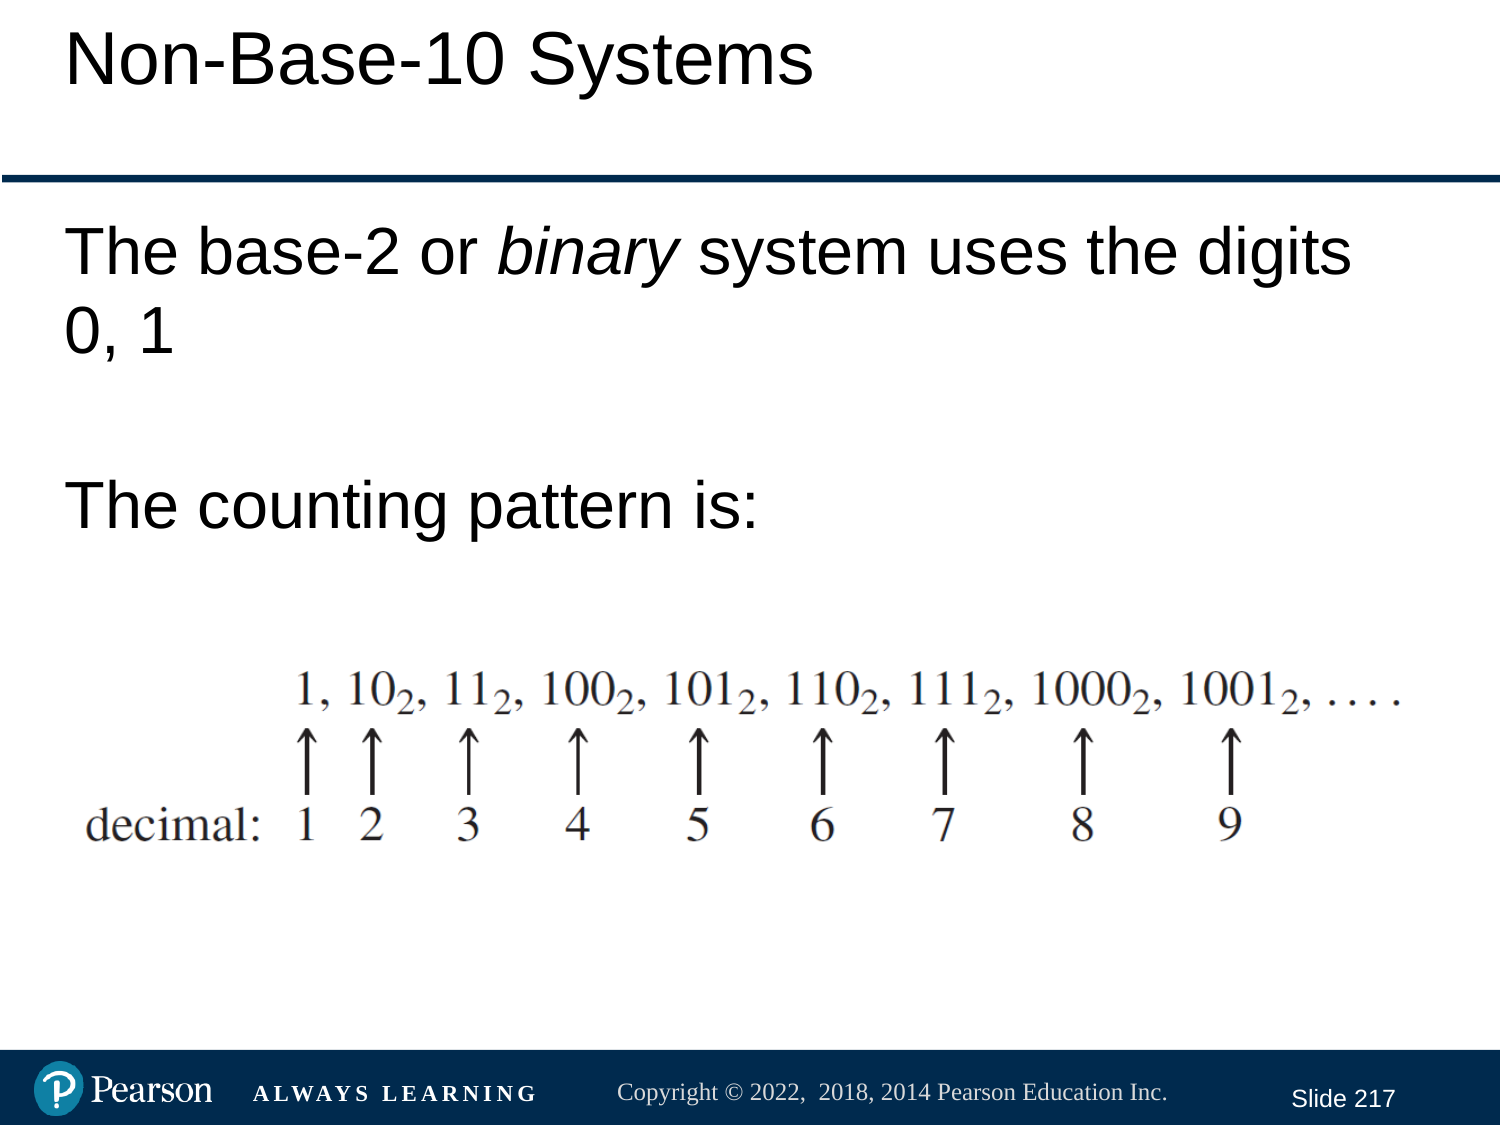

# Non-Base-10 Systems
The base-2 or binary system uses the digits 0, 1
The counting pattern is: